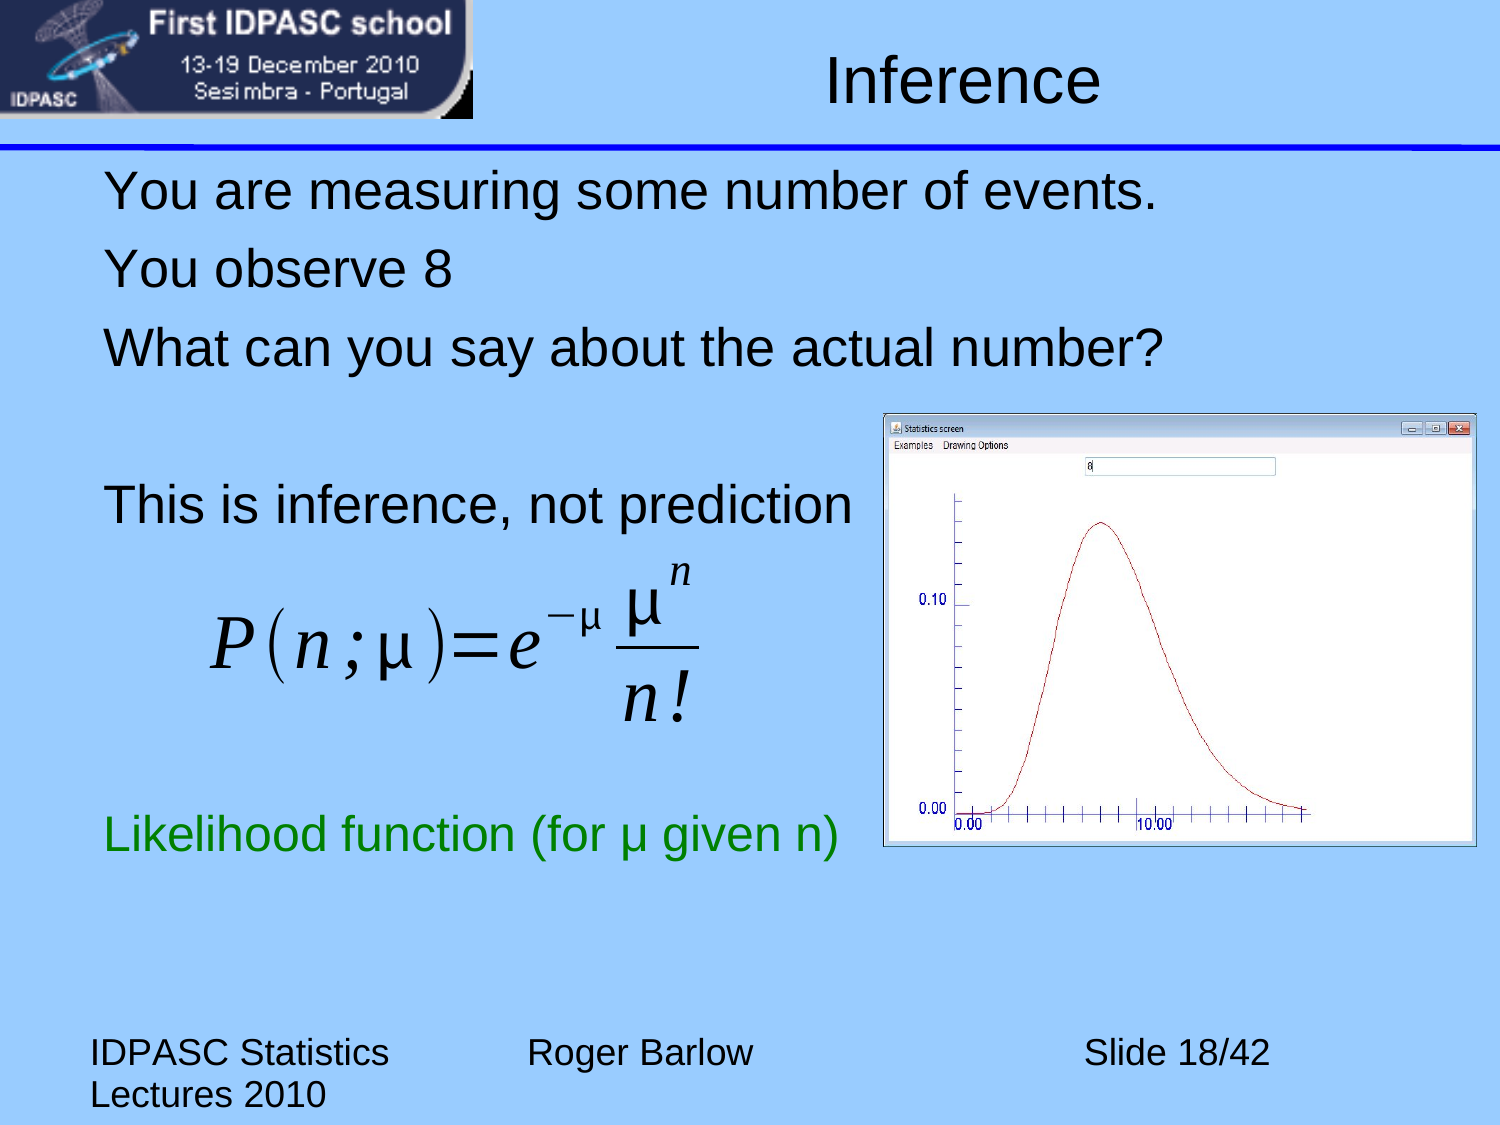

# Inference
You are measuring some number of events.
You observe 8
What can you say about the actual number?
This is inference, not prediction
Likelihood function (for μ given n)
18